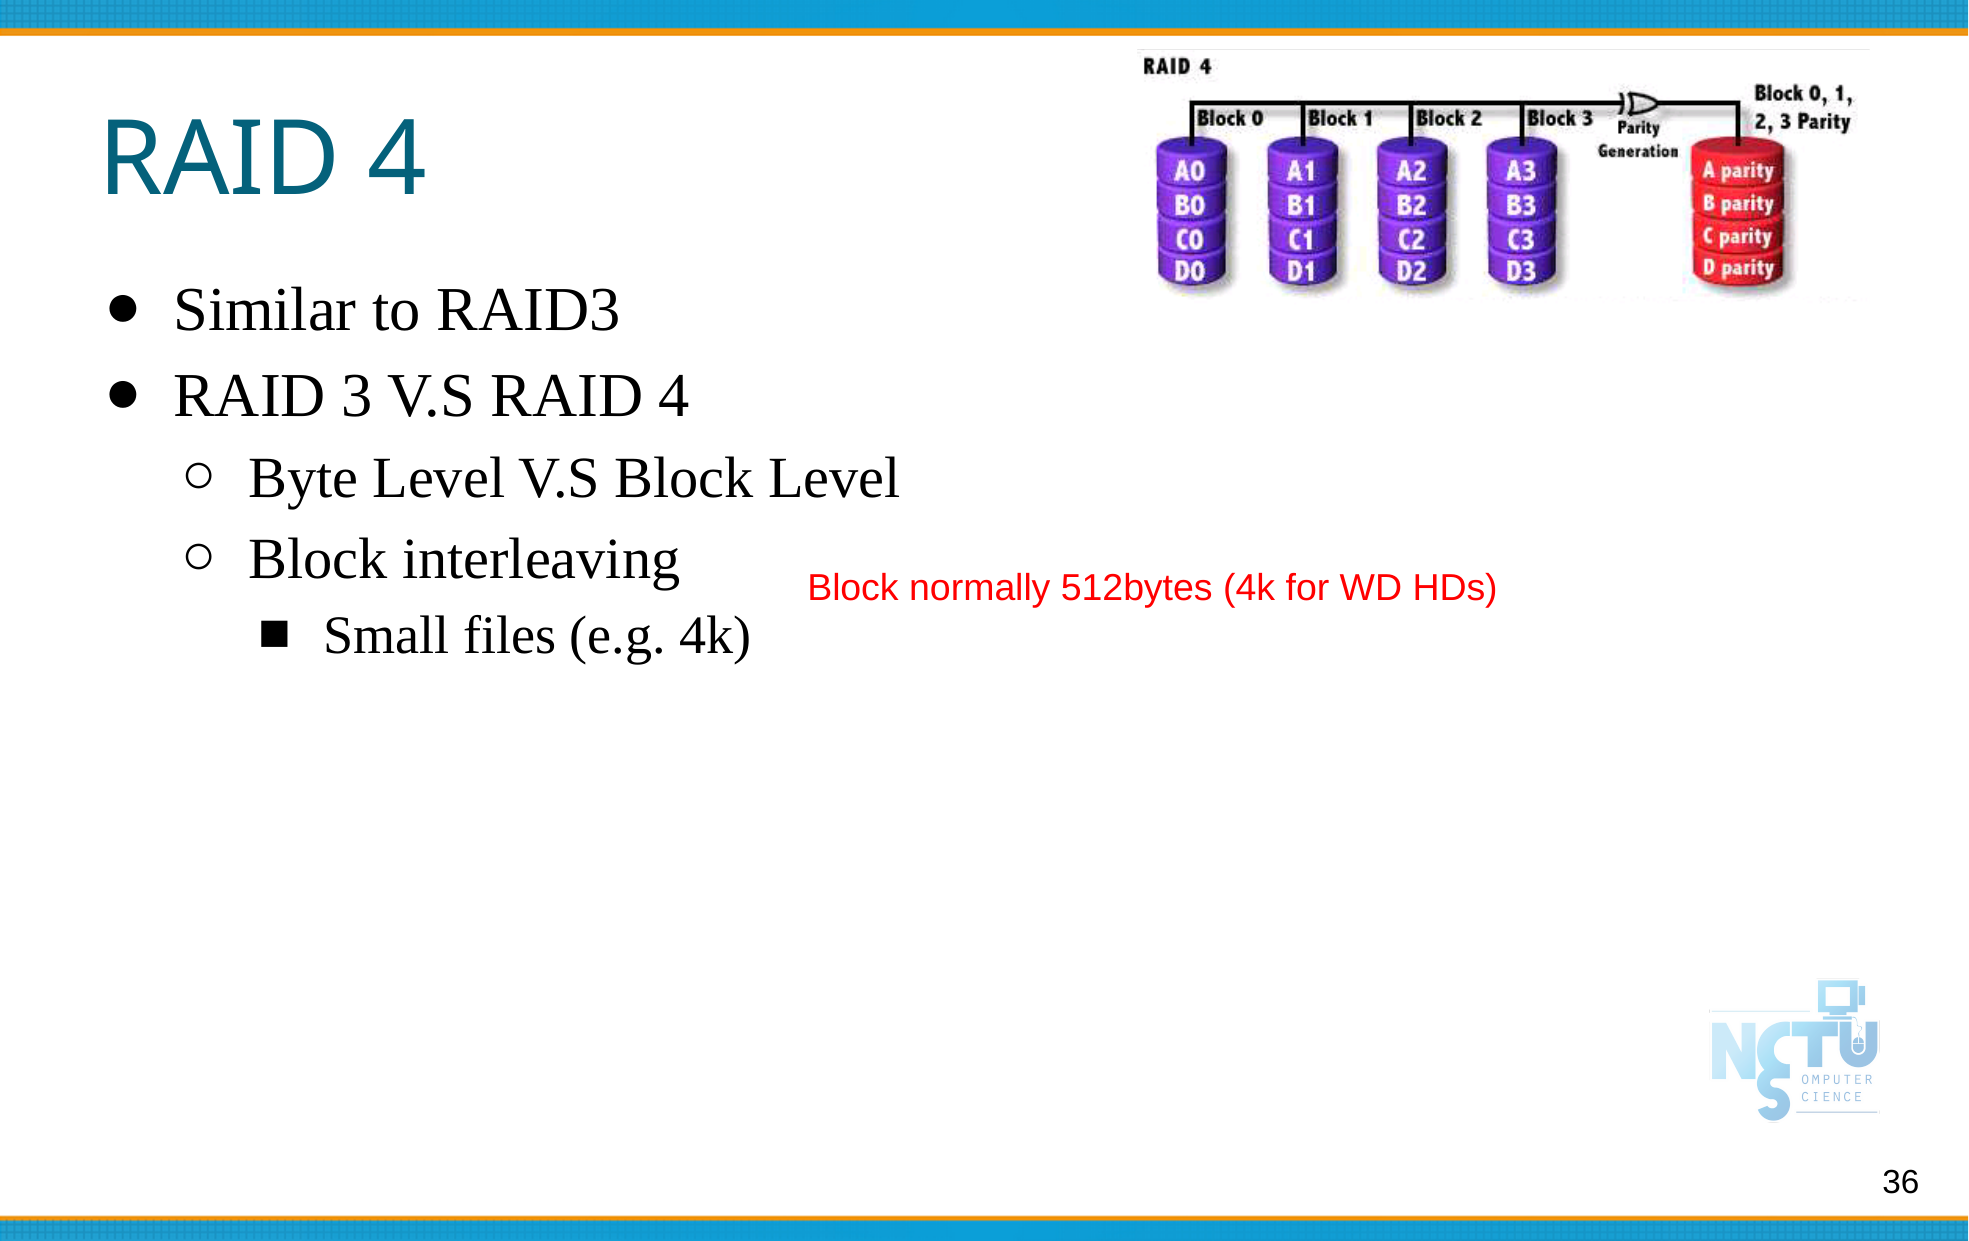

# RAID 4
Similar to RAID3
RAID 3 V.S RAID 4
Byte Level V.S Block Level
Block interleaving
Small files (e.g. 4k)
Block normally 512bytes (4k for WD HDs)